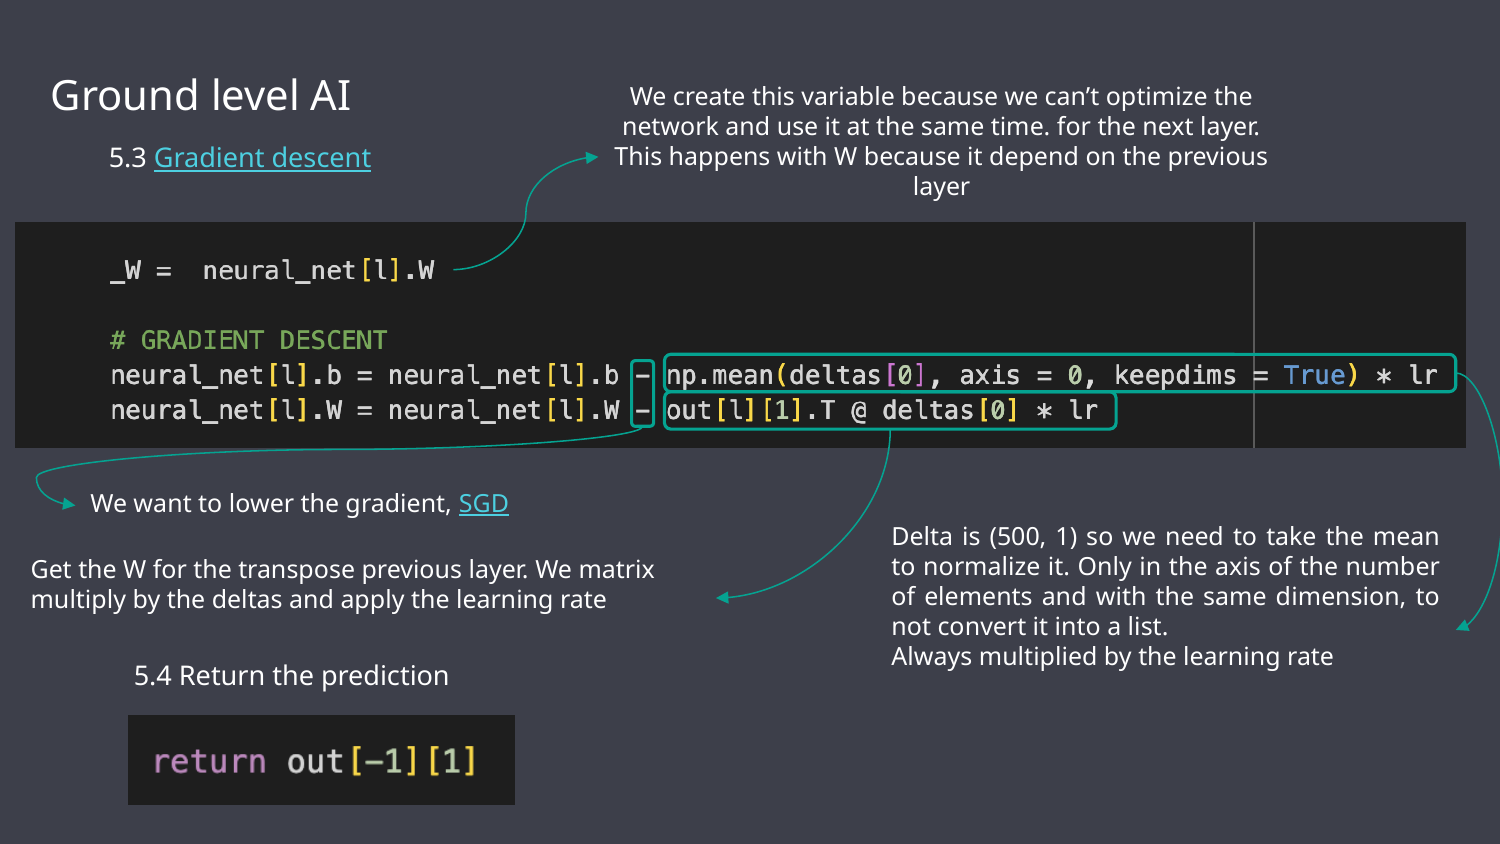

Ground level AI
We create this variable because we can’t optimize the network and use it at the same time. for the next layer. This happens with W because it depend on the previous layer
5.3 Gradient descent
We want to lower the gradient, SGD
Delta is (500, 1) so we need to take the mean to normalize it. Only in the axis of the number of elements and with the same dimension, to not convert it into a list.
Always multiplied by the learning rate
Get the W for the transpose previous layer. We matrix multiply by the deltas and apply the learning rate
5.4 Return the prediction